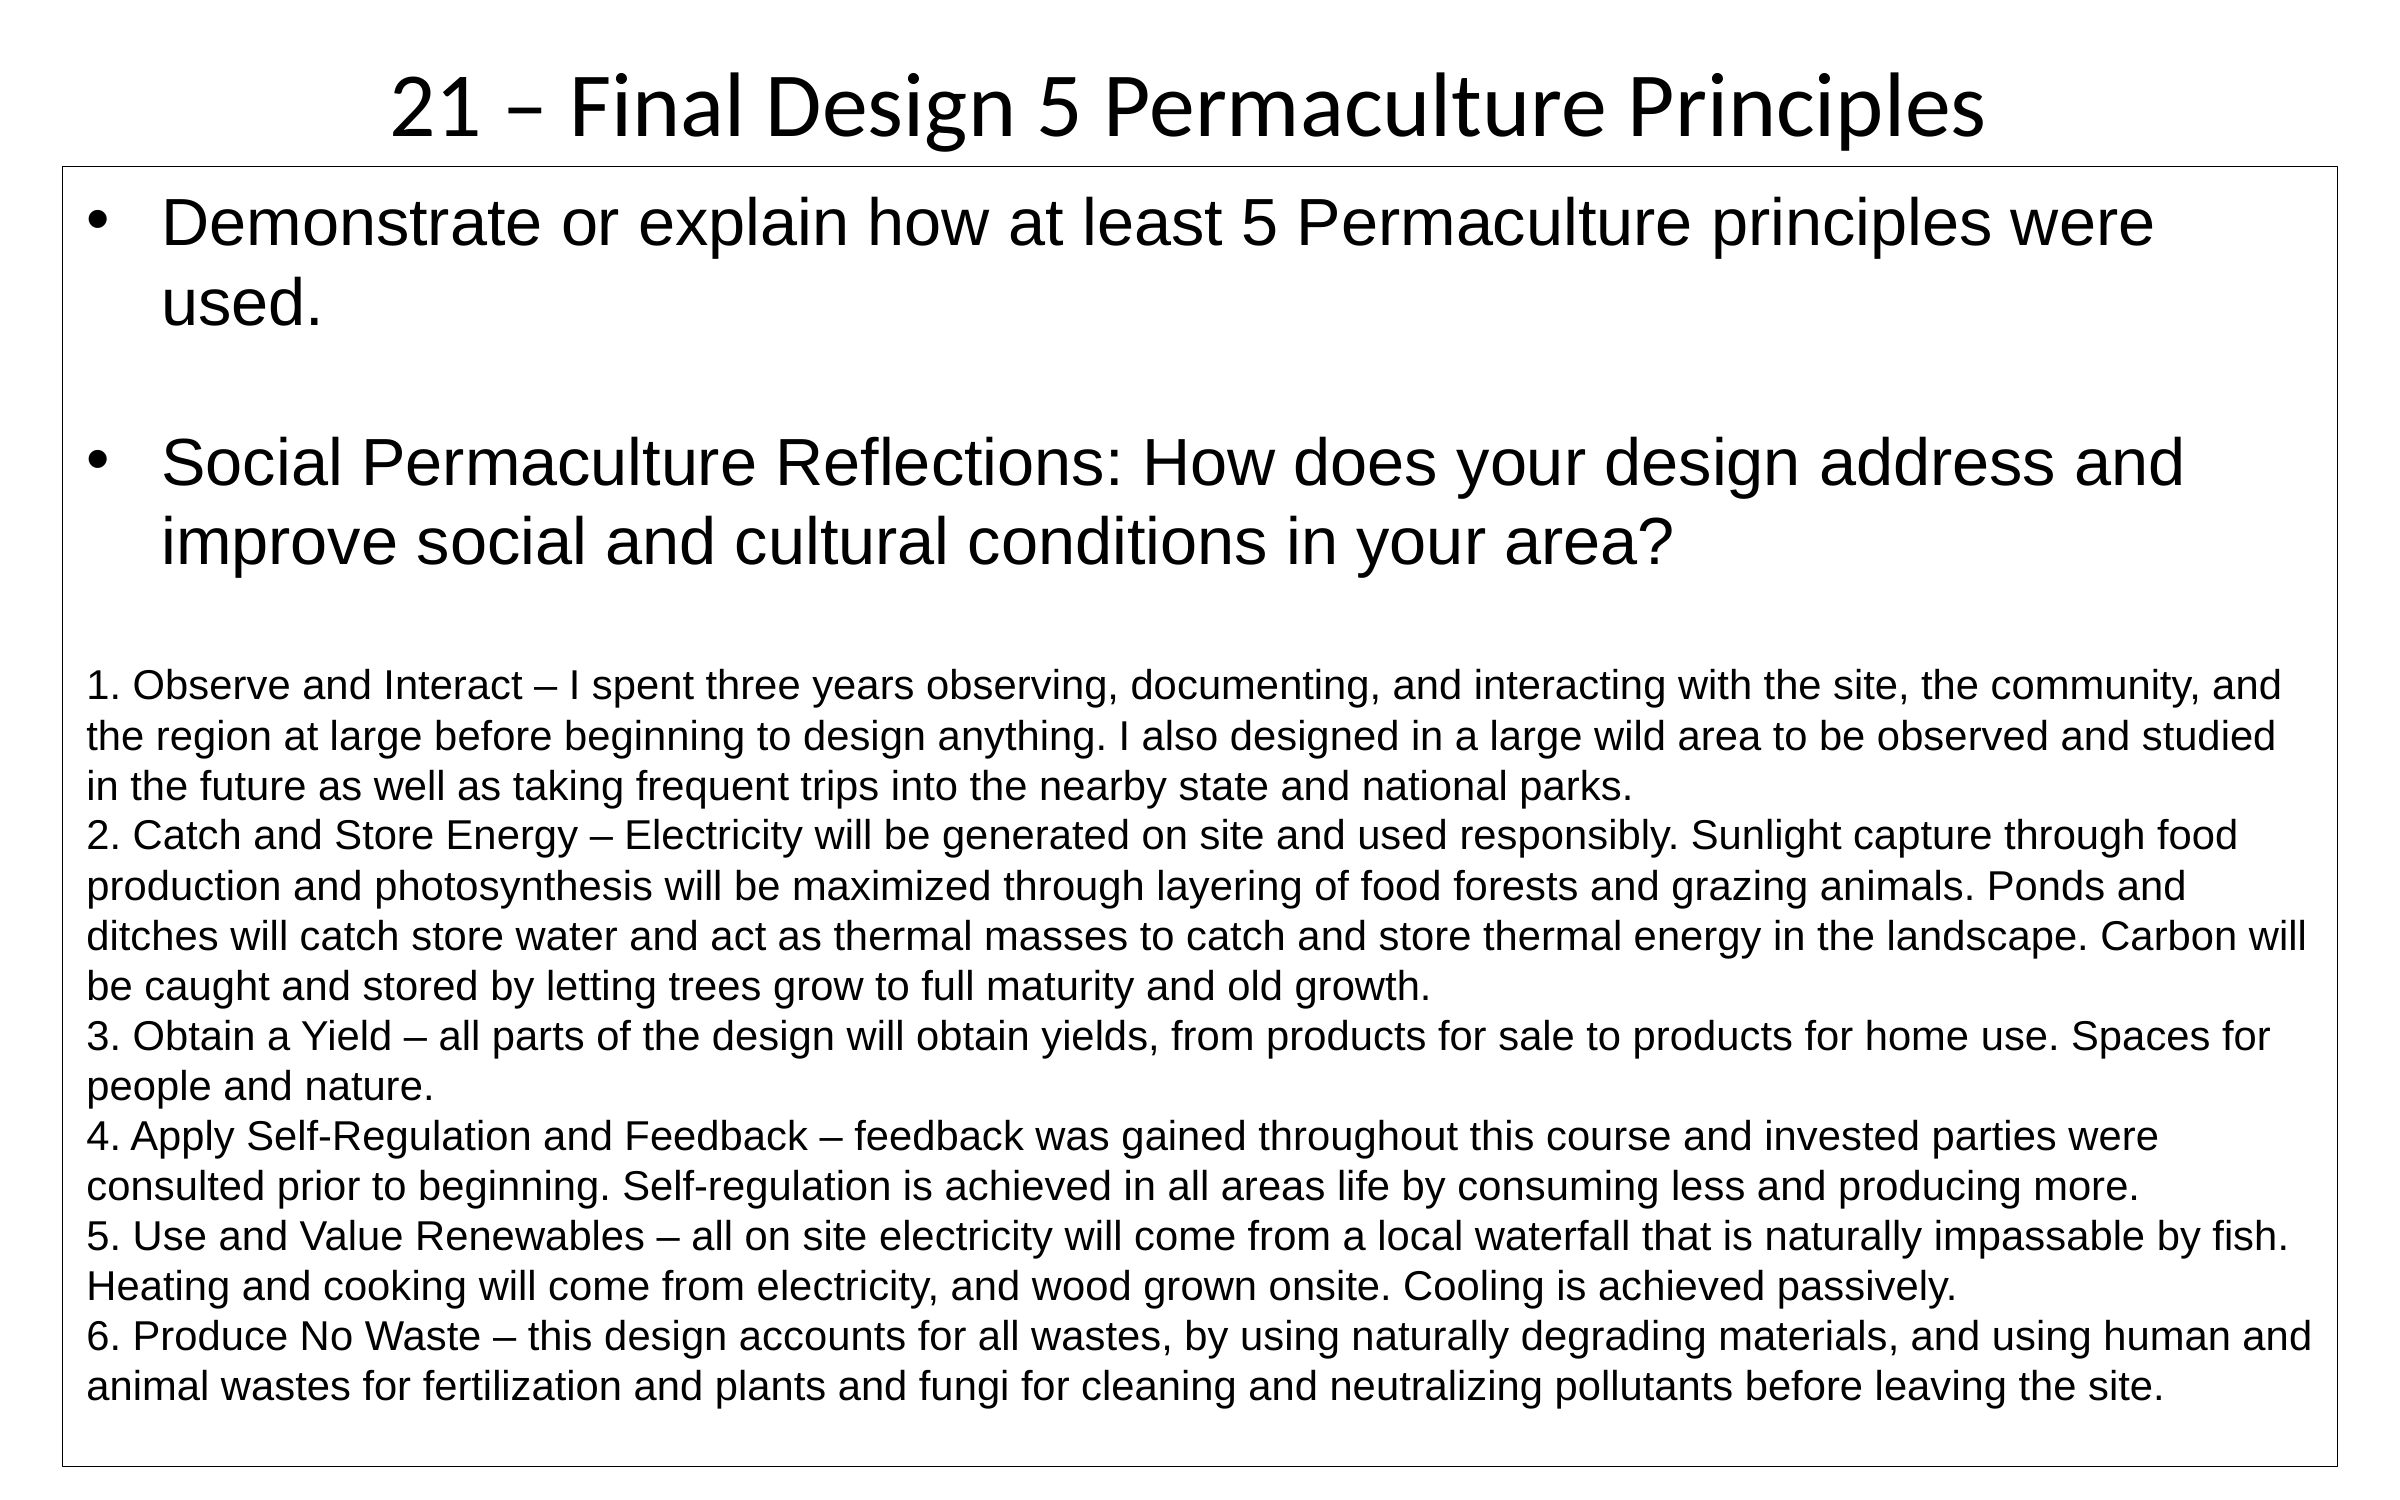

21 – Final Design 5 Permaculture Principles
Demonstrate or explain how at least 5 Permaculture principles were used.
Social Permaculture Reflections: How does your design address and improve social and cultural conditions in your area?
1. Observe and Interact – I spent three years observing, documenting, and interacting with the site, the community, and the region at large before beginning to design anything. I also designed in a large wild area to be observed and studied in the future as well as taking frequent trips into the nearby state and national parks.
2. Catch and Store Energy – Electricity will be generated on site and used responsibly. Sunlight capture through food production and photosynthesis will be maximized through layering of food forests and grazing animals. Ponds and ditches will catch store water and act as thermal masses to catch and store thermal energy in the landscape. Carbon will be caught and stored by letting trees grow to full maturity and old growth.
3. Obtain a Yield – all parts of the design will obtain yields, from products for sale to products for home use. Spaces for people and nature.
4. Apply Self-Regulation and Feedback – feedback was gained throughout this course and invested parties were consulted prior to beginning. Self-regulation is achieved in all areas life by consuming less and producing more.
5. Use and Value Renewables – all on site electricity will come from a local waterfall that is naturally impassable by fish. Heating and cooking will come from electricity, and wood grown onsite. Cooling is achieved passively.
6. Produce No Waste – this design accounts for all wastes, by using naturally degrading materials, and using human and animal wastes for fertilization and plants and fungi for cleaning and neutralizing pollutants before leaving the site.